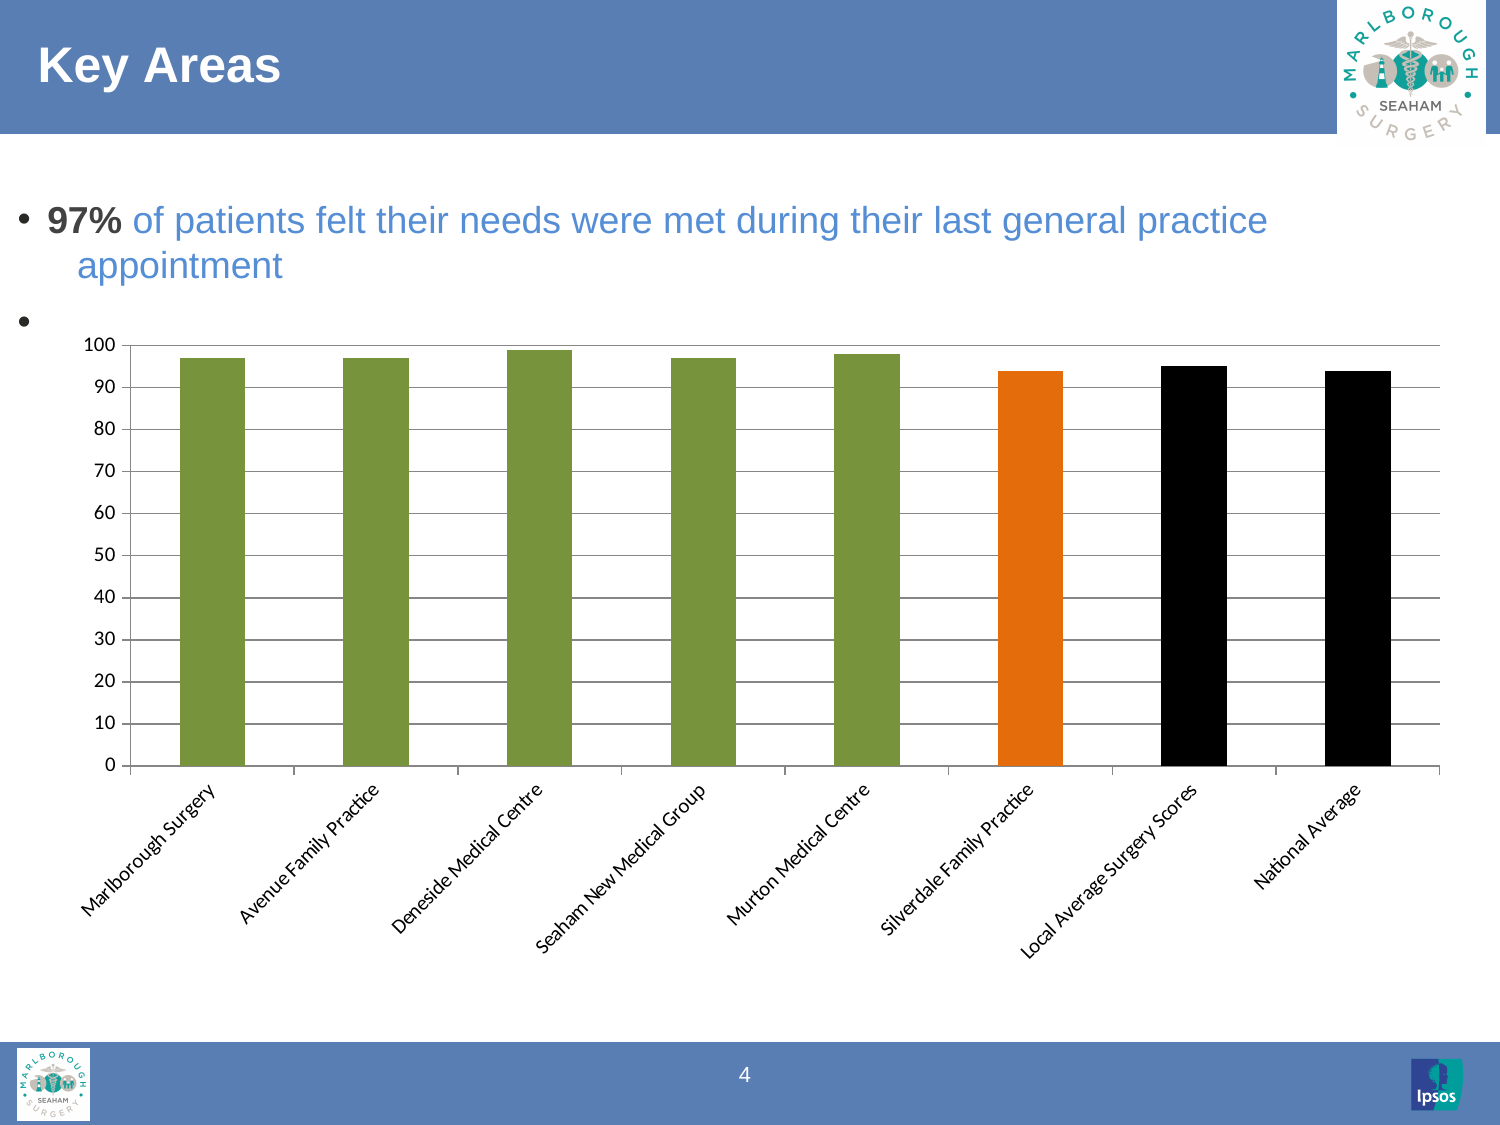

# Key Areas
### Chart: Ipsos Ribbon Rules
| Category | Series1 |
|---|---|
| 1 | 0.0 |38
97% of patients felt their needs were met during their last general practice appointment
### Chart
| Category | Series1 |
|---|---|
| Marlborough Surgery | 97.0 |
| Avenue Family Practice | 97.0 |
| Deneside Medical Centre | 99.0 |
| Seaham New Medical Group | 97.0 |
| Murton Medical Centre | 98.0 |
| Silverdale Family Practice | 94.0 |
| Local Average Surgery Scores | 95.0 |
| National Average | 94.0 |